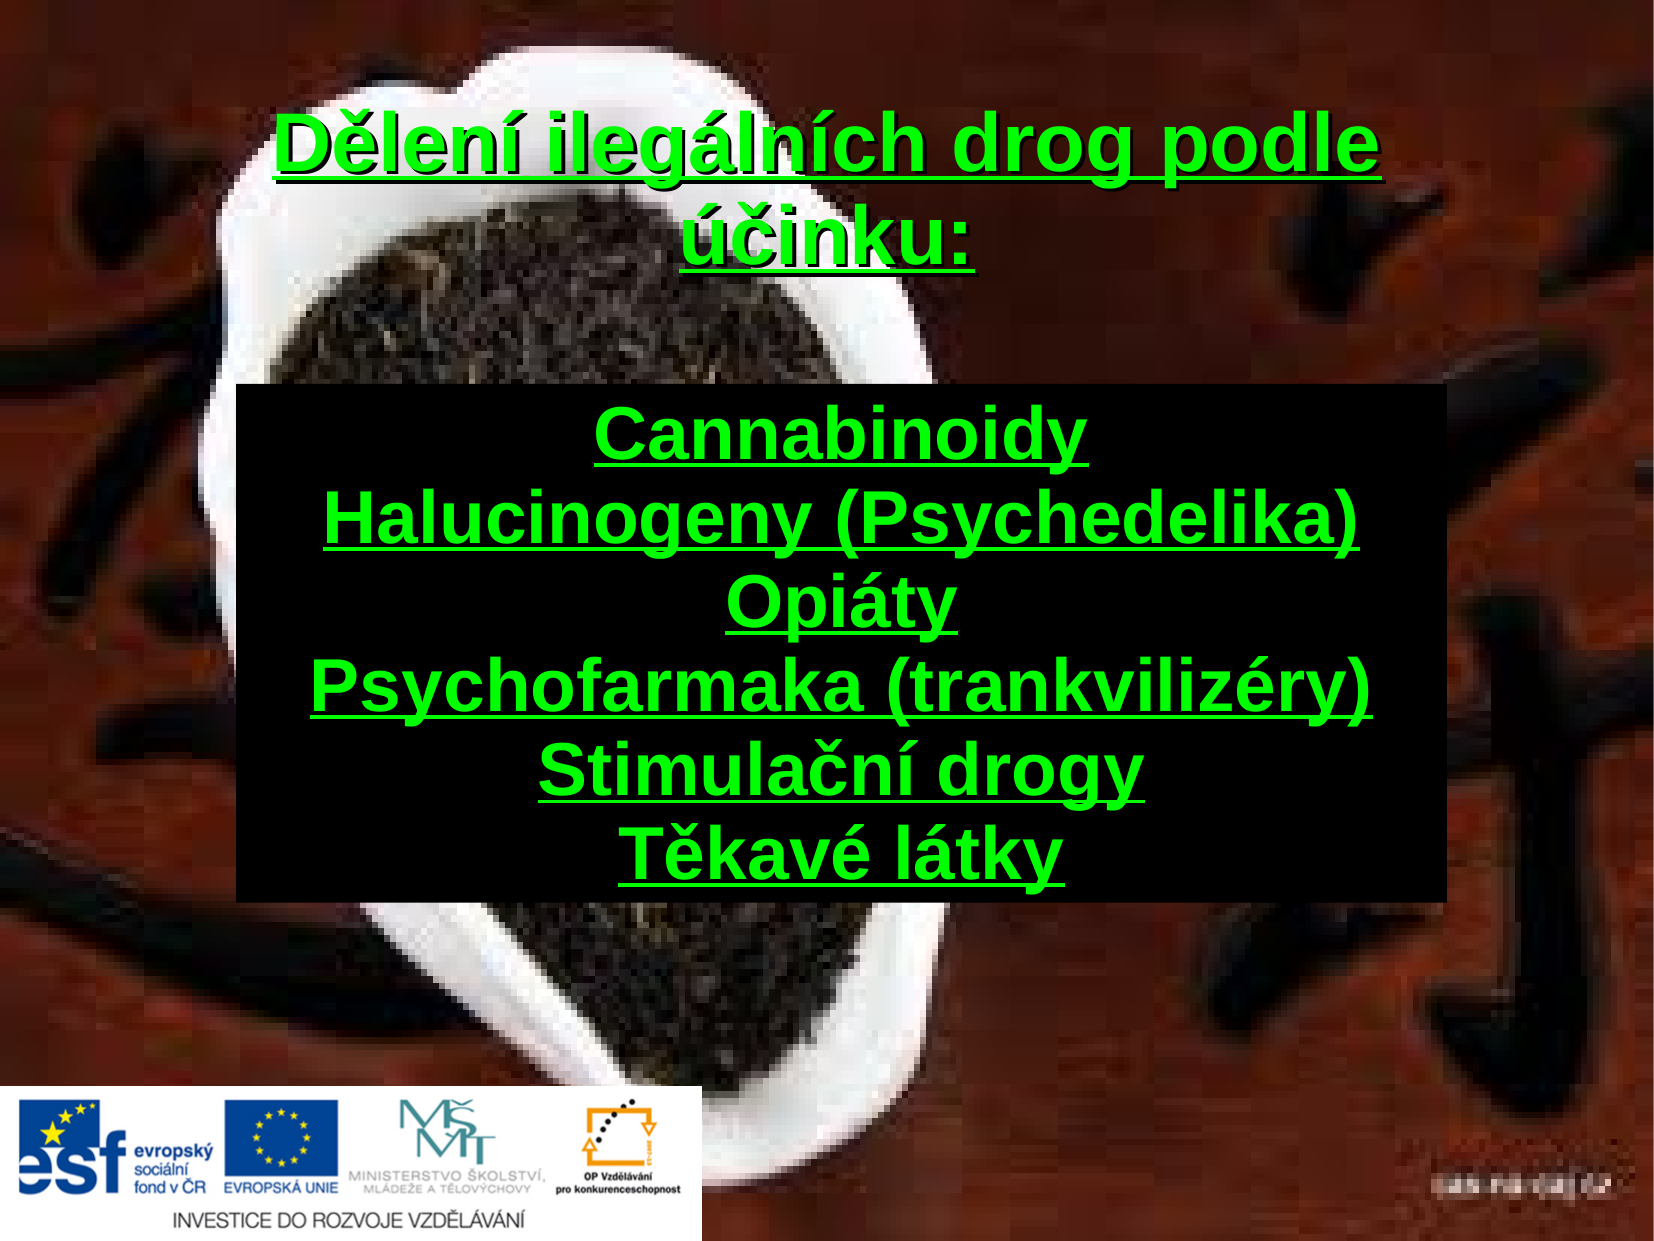

Dělení ilegálních drog podle účinku:
Cannabinoidy
Halucinogeny (Psychedelika)
Opiáty
Psychofarmaka (trankvilizéry)
Stimulační drogy
Těkavé látky